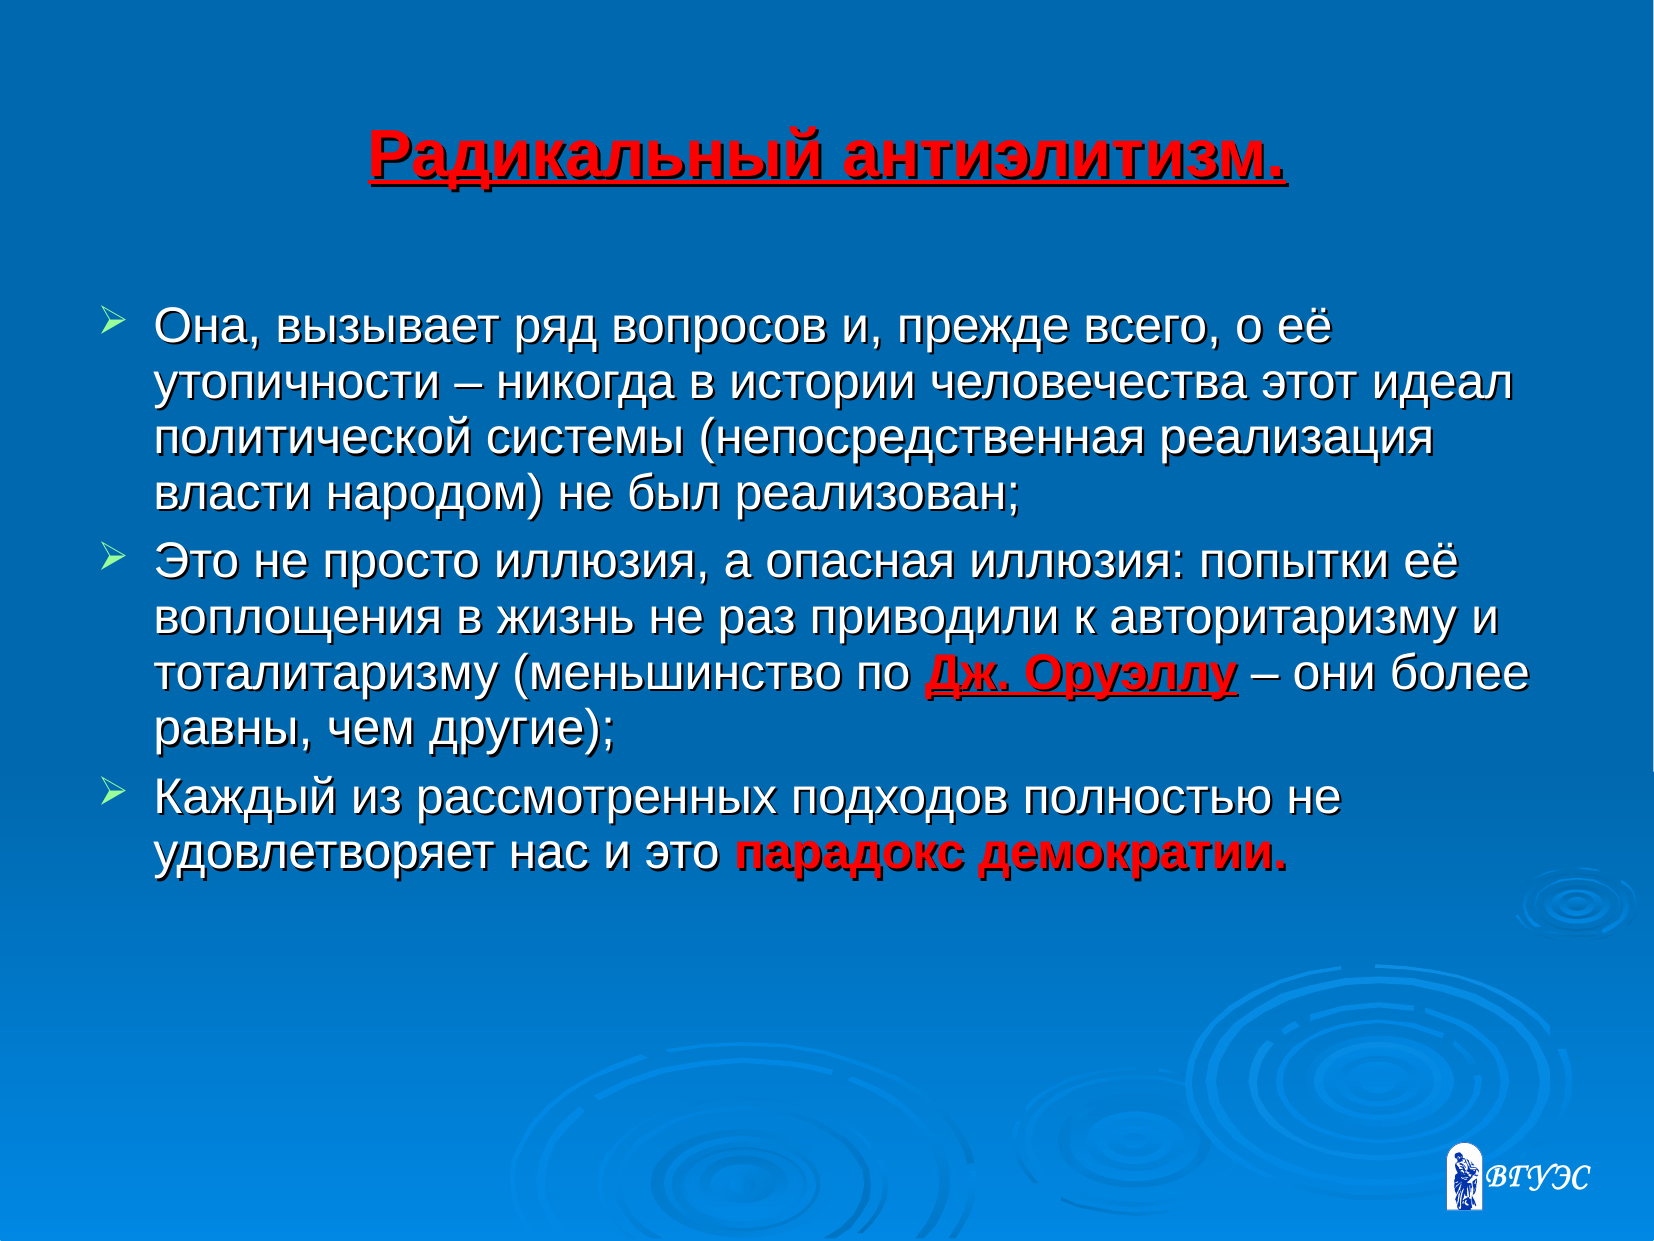

# Радикальный антиэлитизм.
Она, вызывает ряд вопросов и, прежде всего, о её утопичности – никогда в истории человечества этот идеал политической системы (непосредственная реализация власти народом) не был реализован;
Это не просто иллюзия, а опасная иллюзия: попытки её воплощения в жизнь не раз приводили к авторитаризму и тоталитаризму (меньшинство по Дж. Оруэллу – они более равны, чем другие);
Каждый из рассмотренных подходов полностью не удовлетворяет нас и это парадокс демократии.